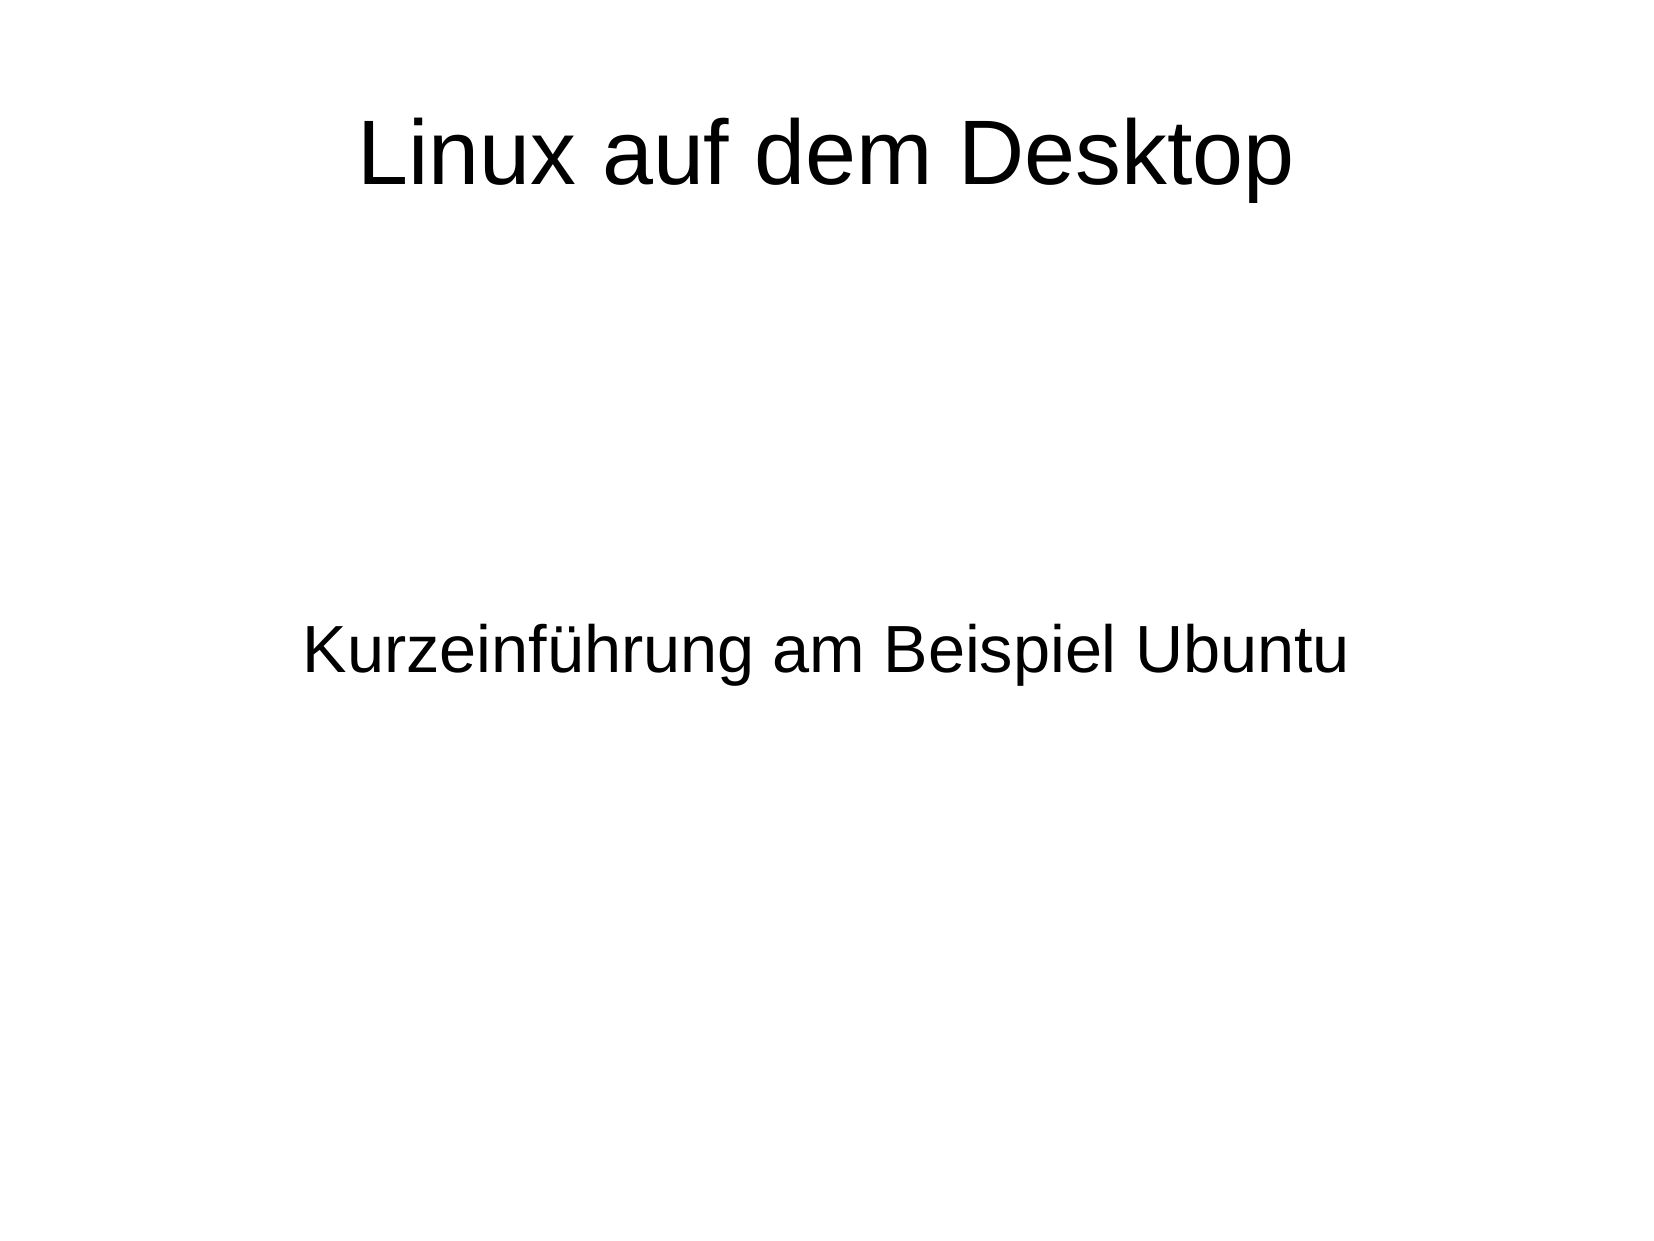

# Linux auf dem Desktop
Kurzeinführung am Beispiel Ubuntu